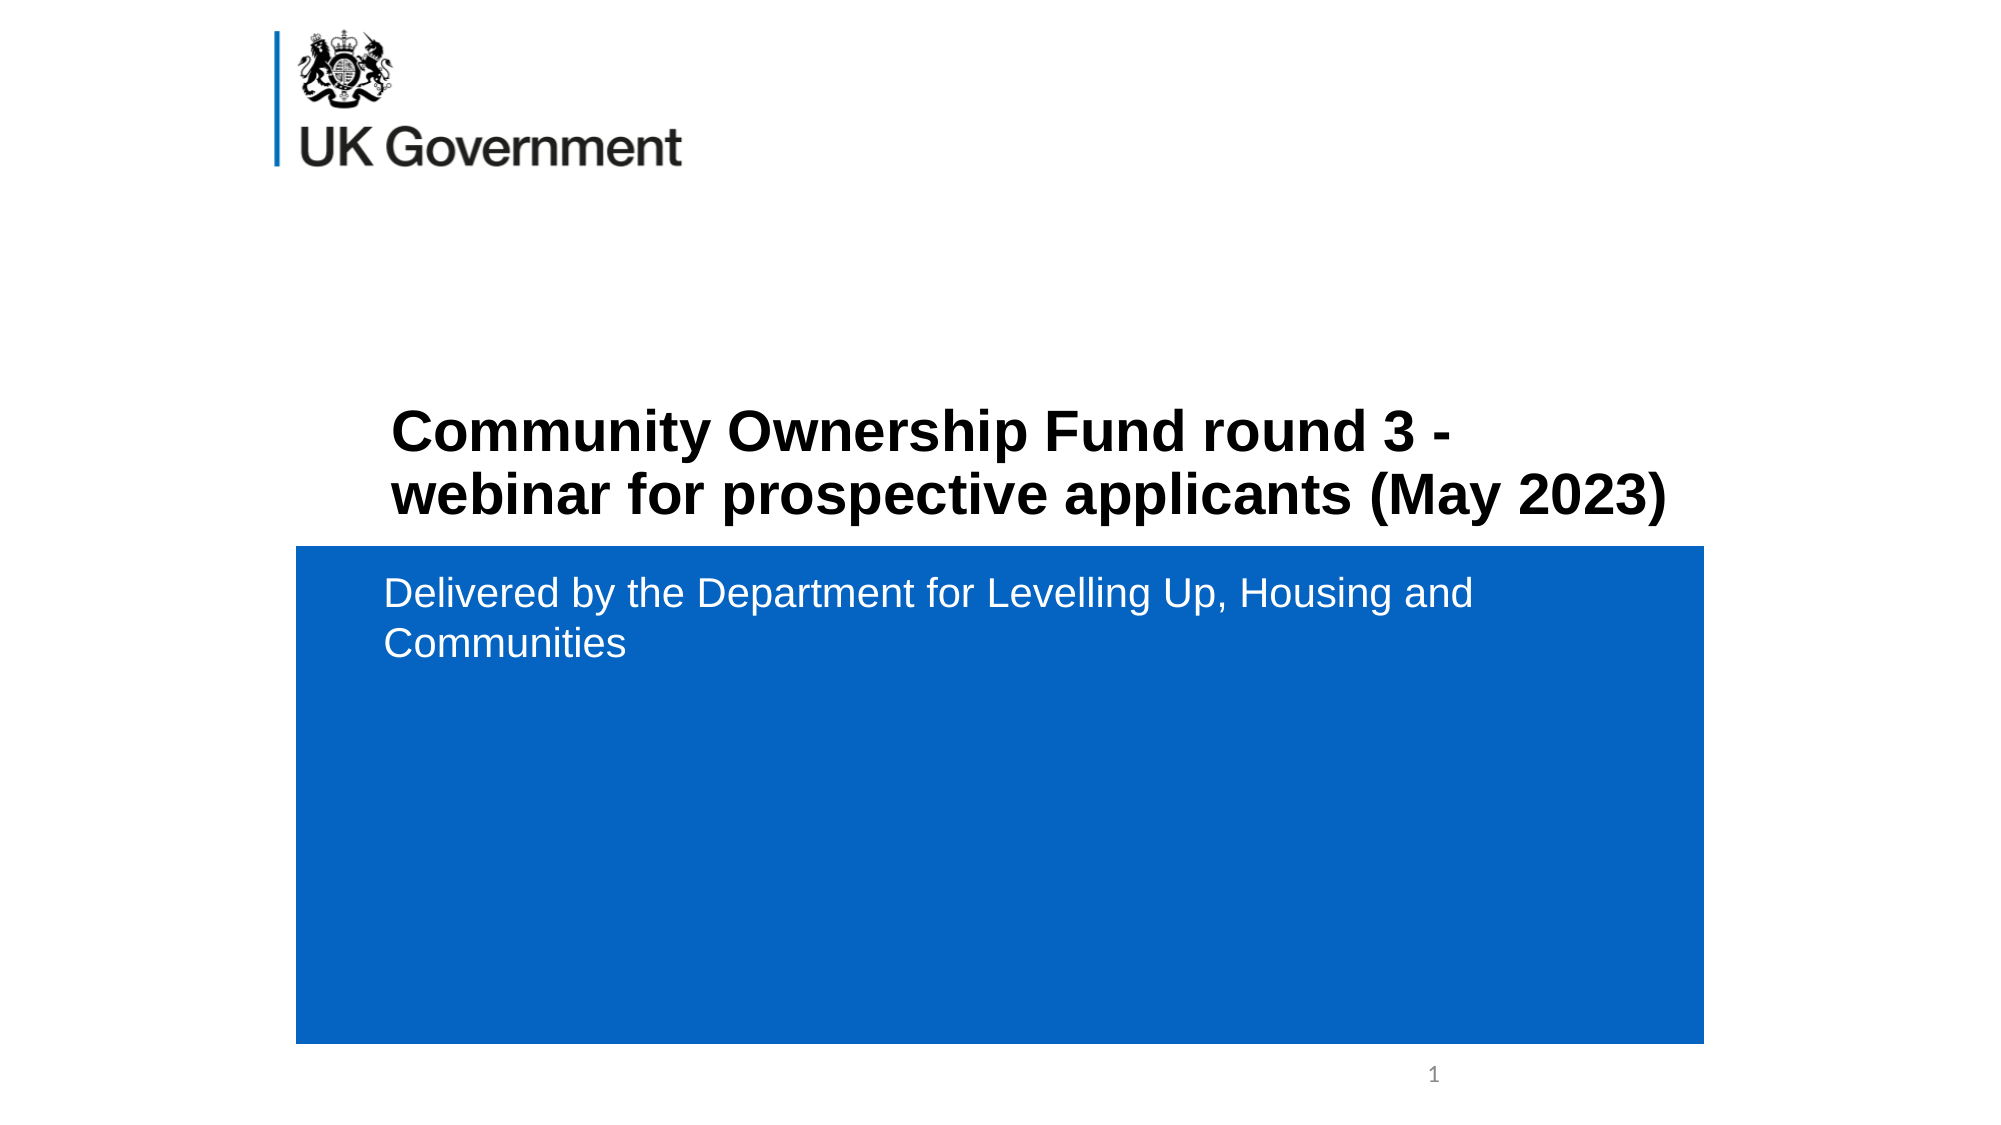

Delivered by the Department for Levelling Up, Housing and Communities
Community Ownership Fund round 3 - webinar for prospective applicants (May 2023)
#
1